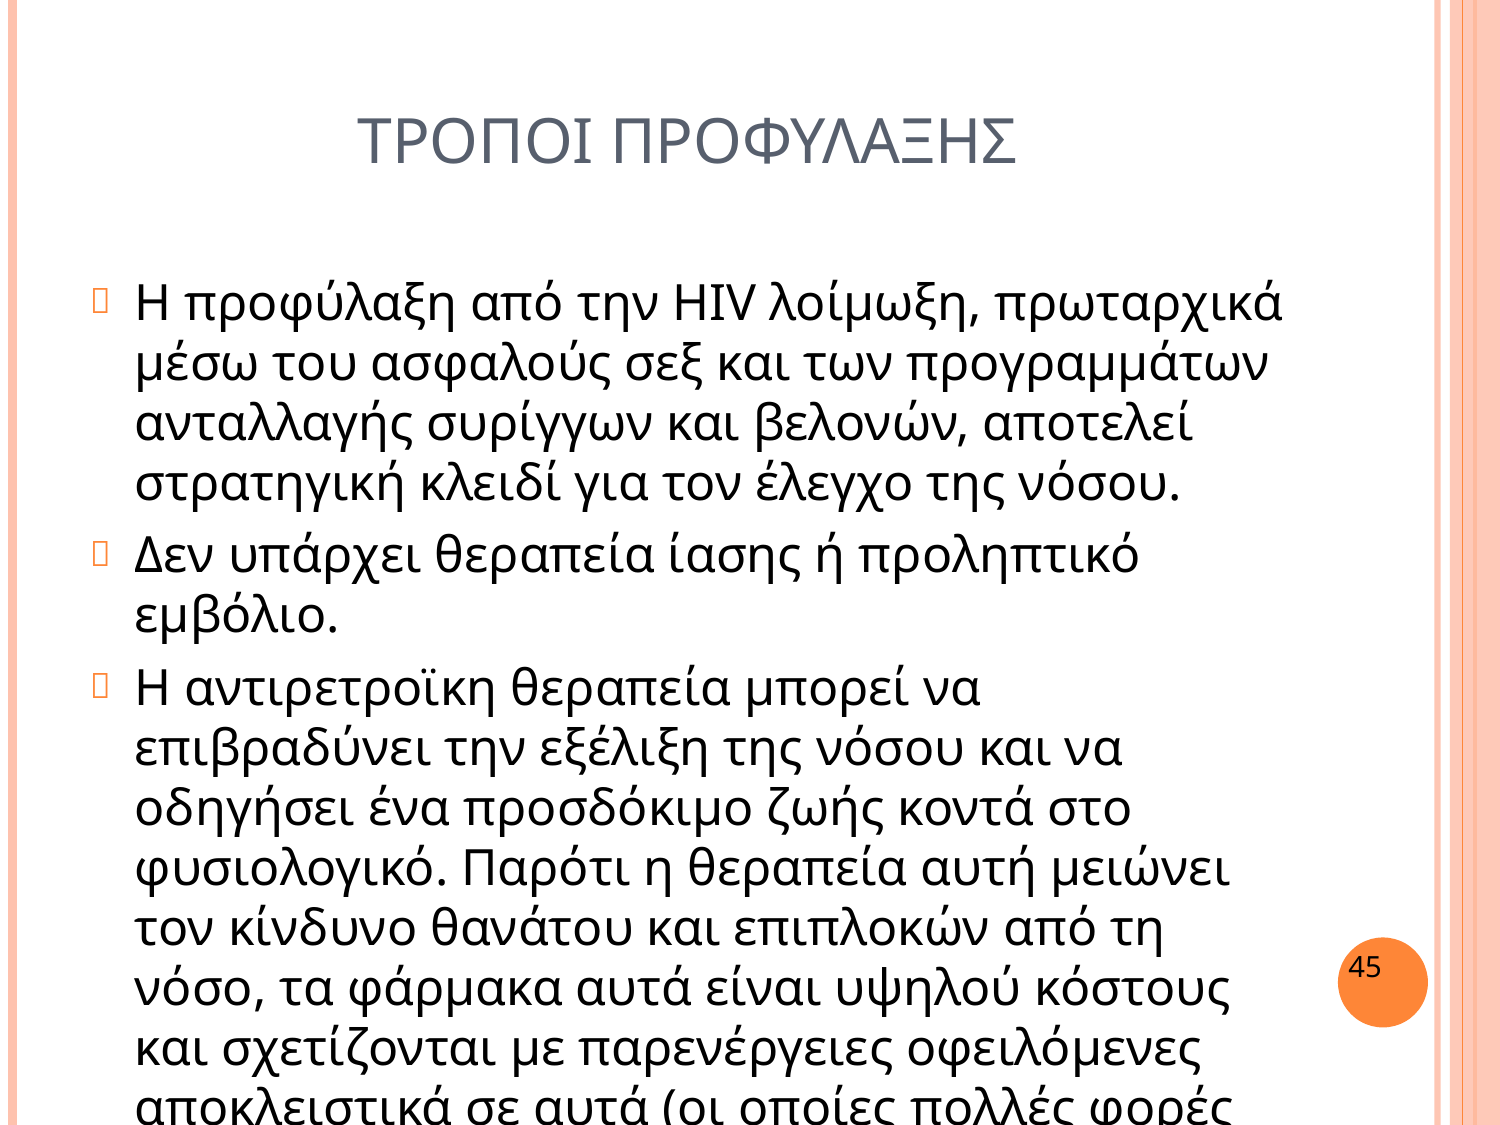

# ΤΡΟΠΟΙ ΠΡΟΦΥΛΑΞΗΣ
Η προφύλαξη από την HIV λοίμωξη, πρωταρχικά μέσω του ασφαλούς σεξ και των προγραμμάτων ανταλλαγής συρίγγων και βελονών, αποτελεί στρατηγική κλειδί για τον έλεγχο της νόσου.
Δεν υπάρχει θεραπεία ίασης ή προληπτικό εμβόλιο.
Η αντιρετροϊκη θεραπεία μπορεί να επιβραδύνει την εξέλιξη της νόσου και να οδηγήσει ένα προσδόκιμο ζωής κοντά στο φυσιολογικό. Παρότι η θεραπεία αυτή μειώνει τον κίνδυνο θανάτου και επιπλοκών από τη νόσο, τα φάρμακα αυτά είναι υψηλού κόστους και σχετίζονται με παρενέργειες οφειλόμενες αποκλειστικά σε αυτά (οι οποίες πολλές φορές συνδυάζονται με τις παρενέργειες που προκαλεί η χρόνια HIV λοίμωξη